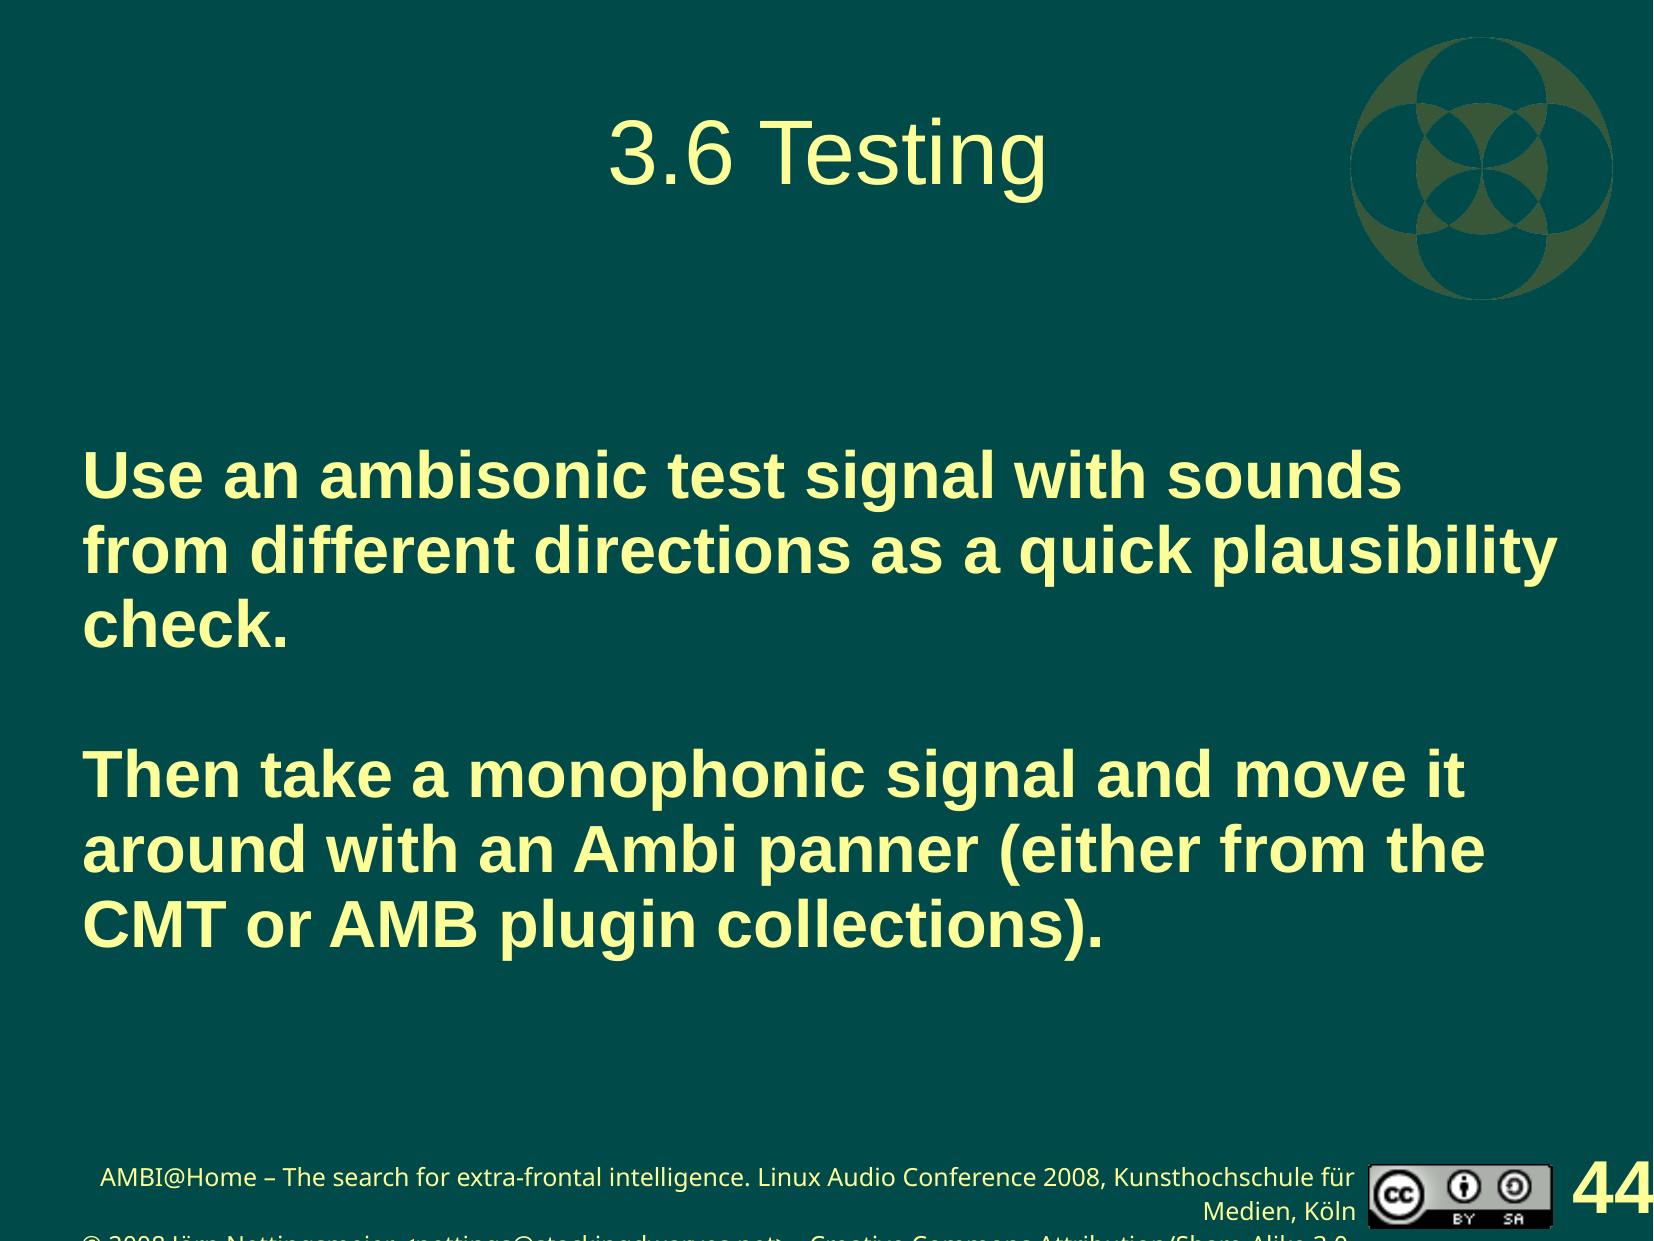

# 3.6 Testing
Use an ambisonic test signal with sounds from different directions as a quick plausibility check.
Then take a monophonic signal and move it around with an Ambi panner (either from the CMT or AMB plugin collections).